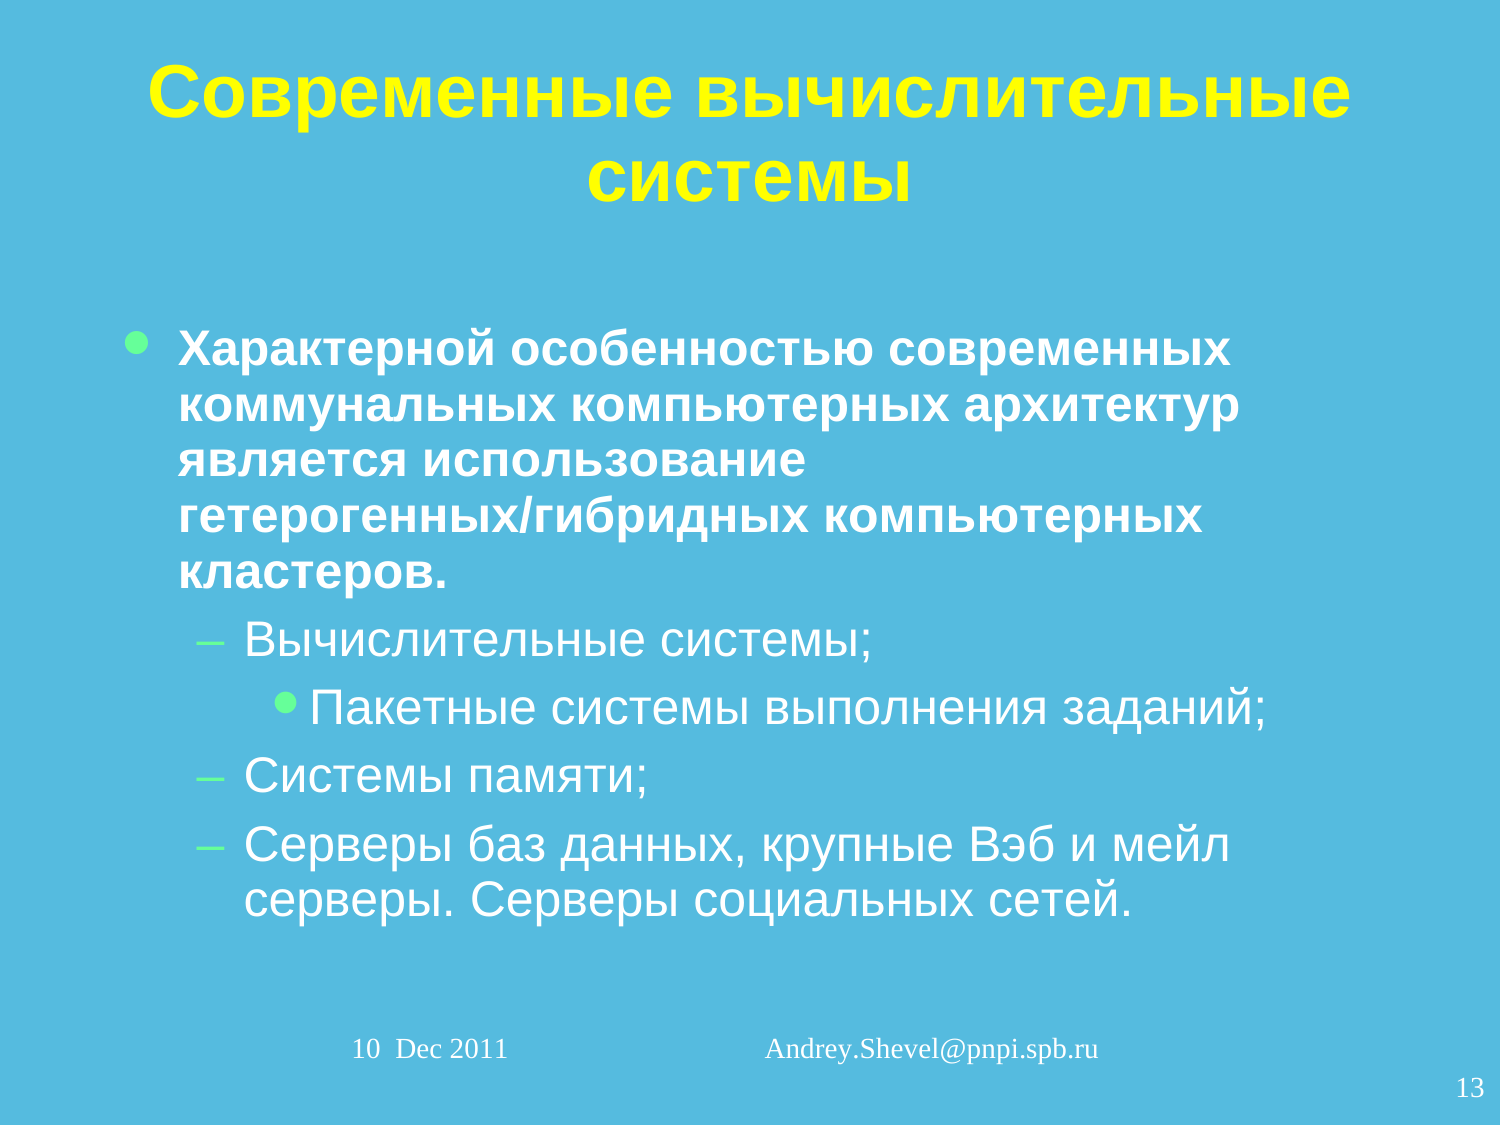

# Современные вычислительные системы
Характерной особенностью современных коммунальных компьютерных архитектур является использование гетерогенных/гибридных компьютерных кластеров.
Вычислительные системы;
Пакетные системы выполнения заданий;
Системы памяти;
Серверы баз данных, крупные Вэб и мейл серверы. Серверы социальных сетей.
13